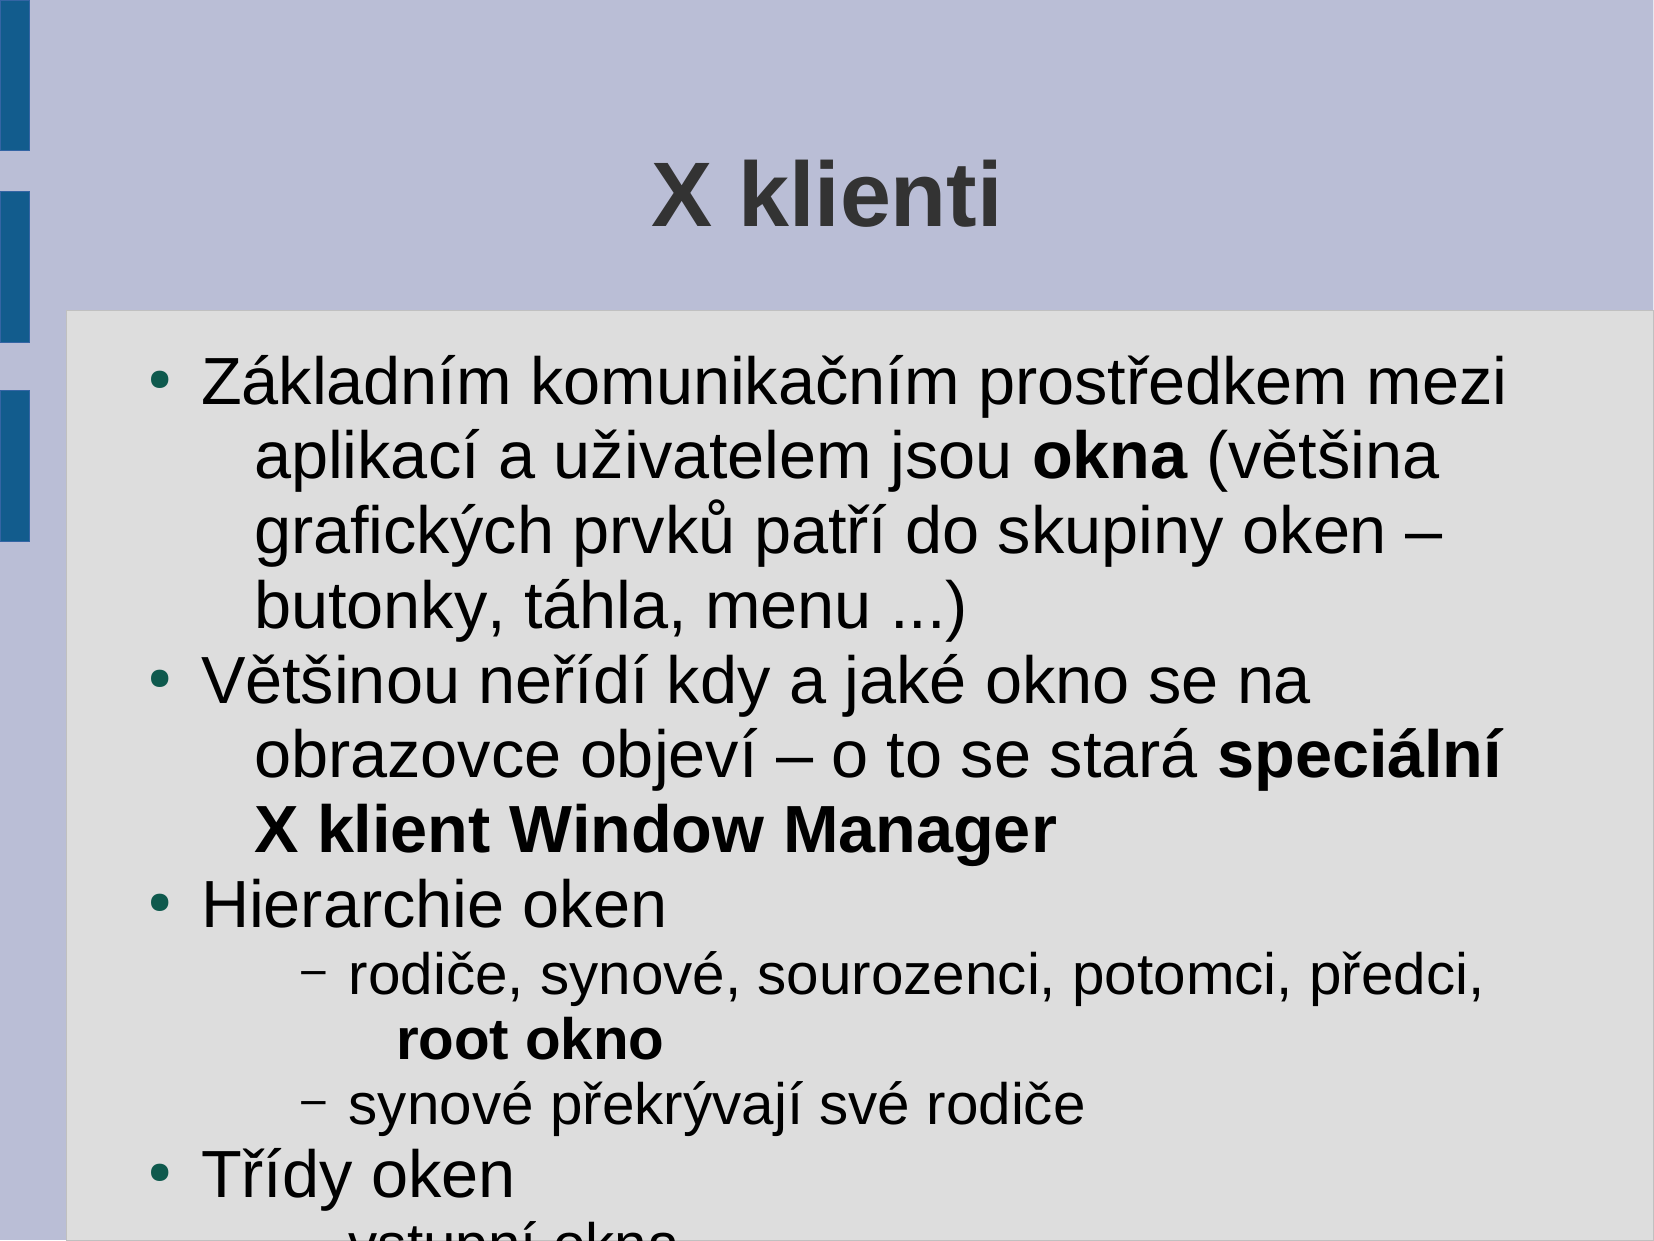

# X klienti
Základním komunikačním prostředkem mezi aplikací a uživatelem jsou okna (většina grafických prvků patří do skupiny oken – butonky, táhla, menu ...)
Většinou neřídí kdy a jaké okno se na obrazovce objeví – o to se stará speciální X klient Window Manager
Hierarchie oken
rodiče, synové, sourozenci, potomci, předci, root okno
synové překrývají své rodiče
Třídy oken
vstupní okna
vstupně-výstupní okna